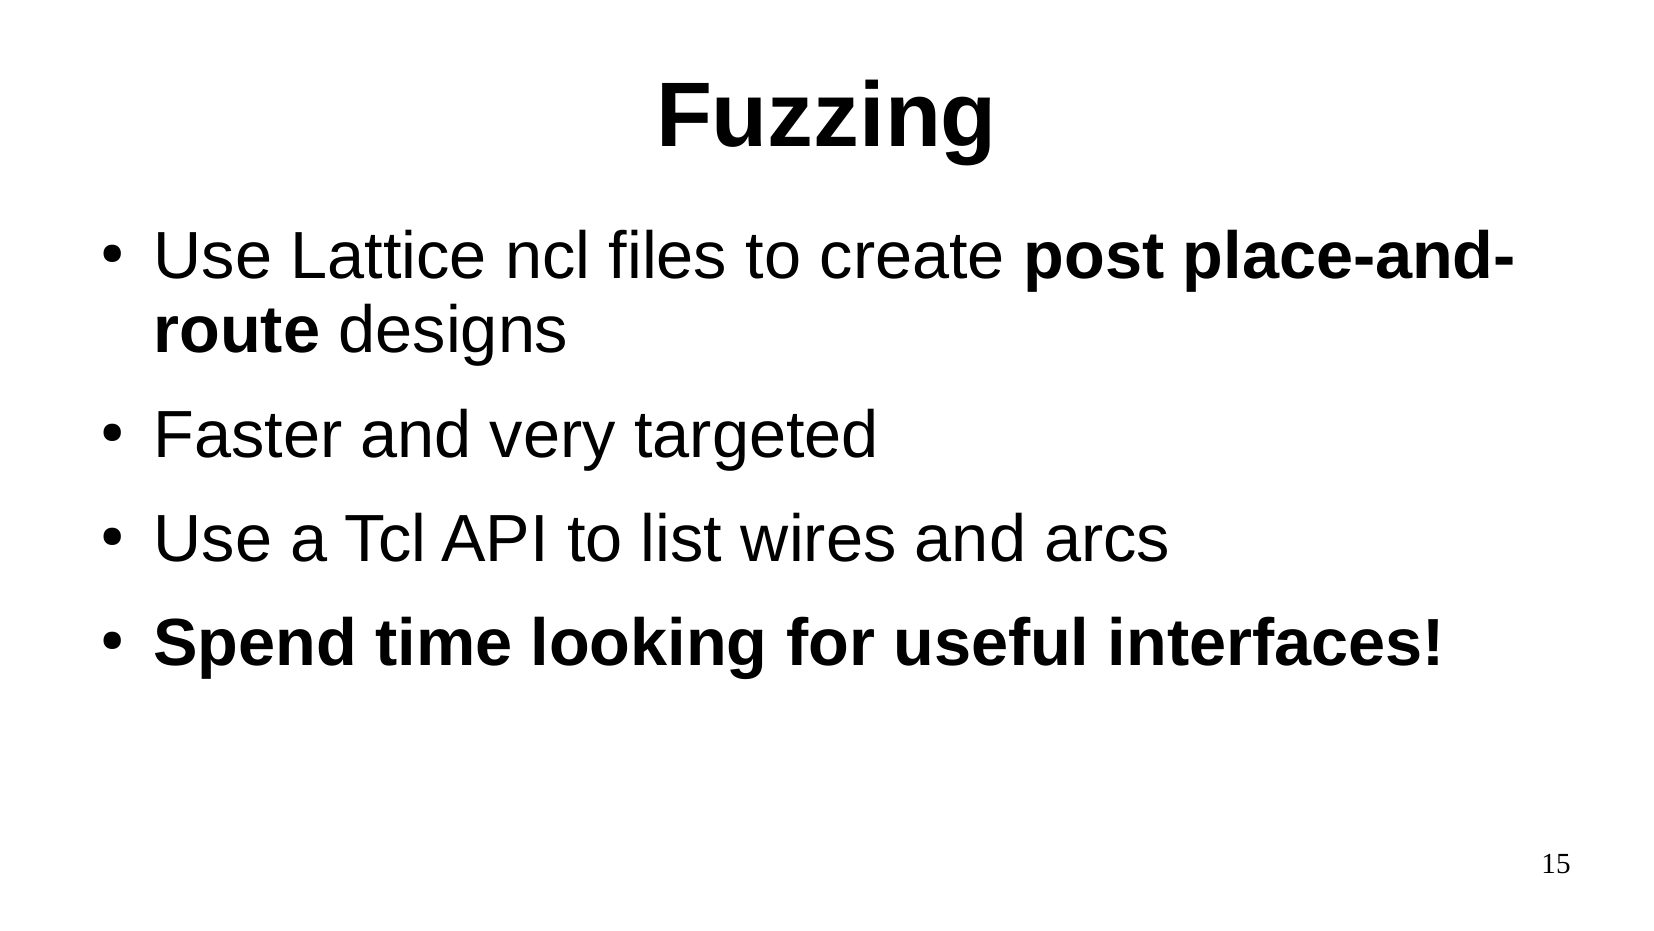

# Fuzzing
Use Lattice ncl files to create post place-and-route designs
Faster and very targeted
Use a Tcl API to list wires and arcs
Spend time looking for useful interfaces!